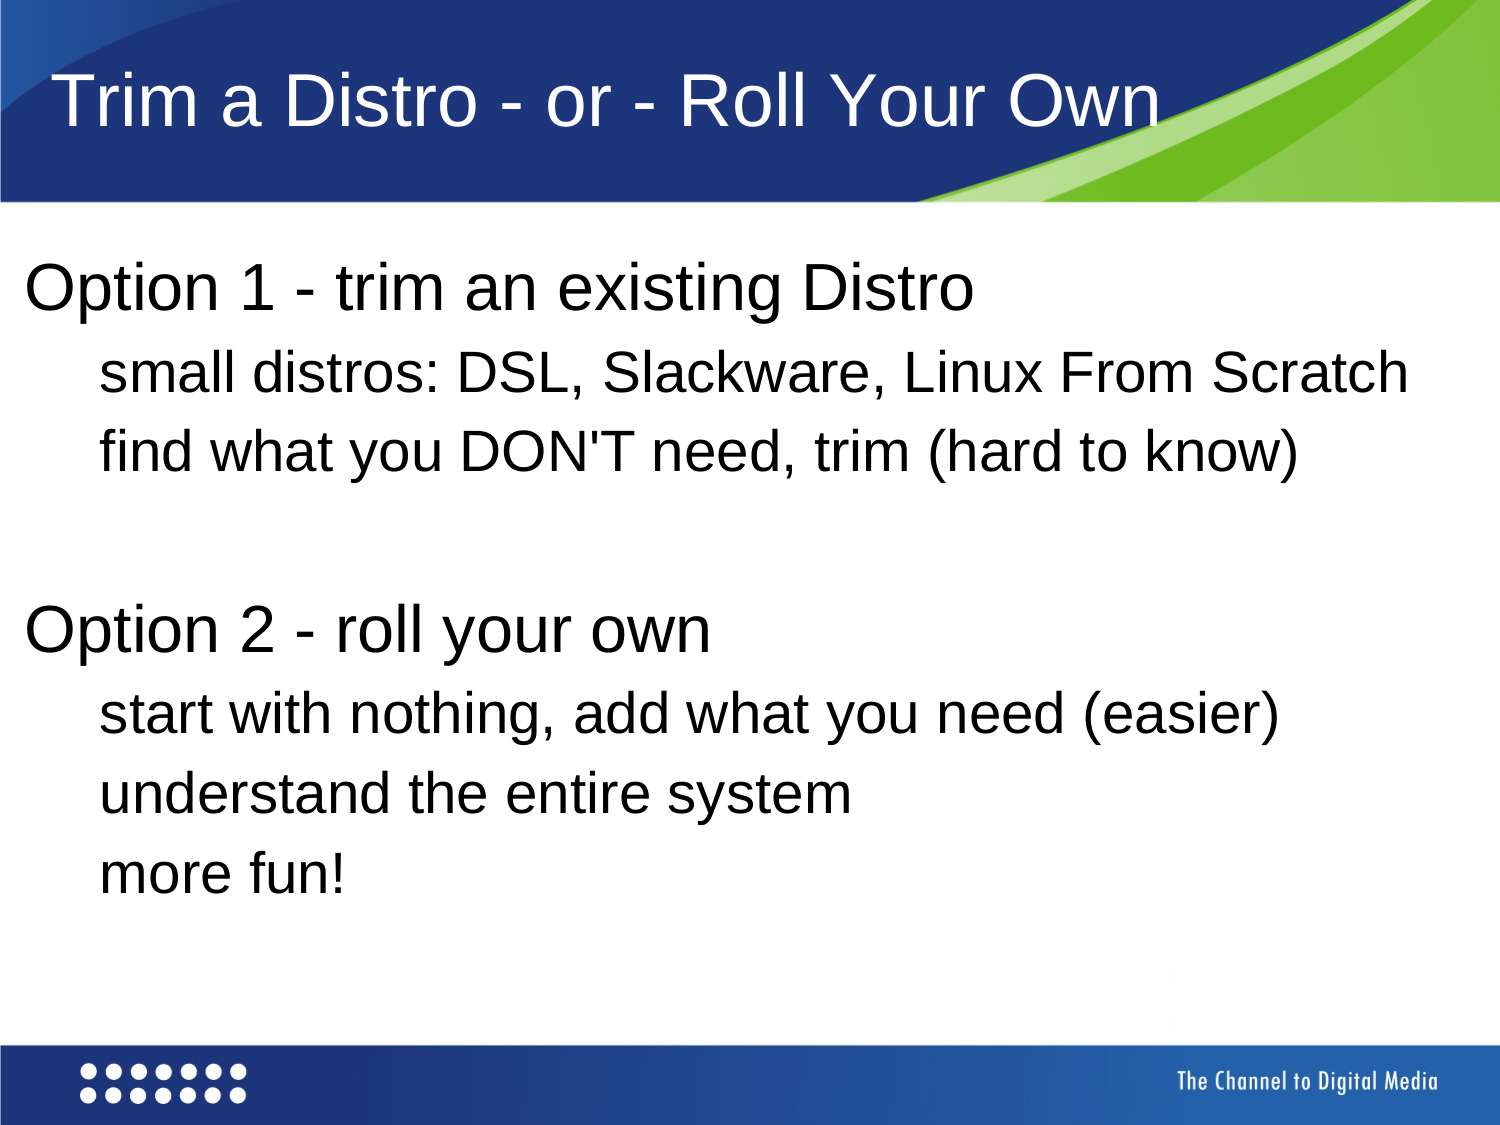

# Trim a Distro - or - Roll Your Own
Option 1 - trim an existing Distro
small distros: DSL, Slackware, Linux From Scratch
find what you DON'T need, trim (hard to know)
Option 2 - roll your own
start with nothing, add what you need (easier)
understand the entire system
more fun!